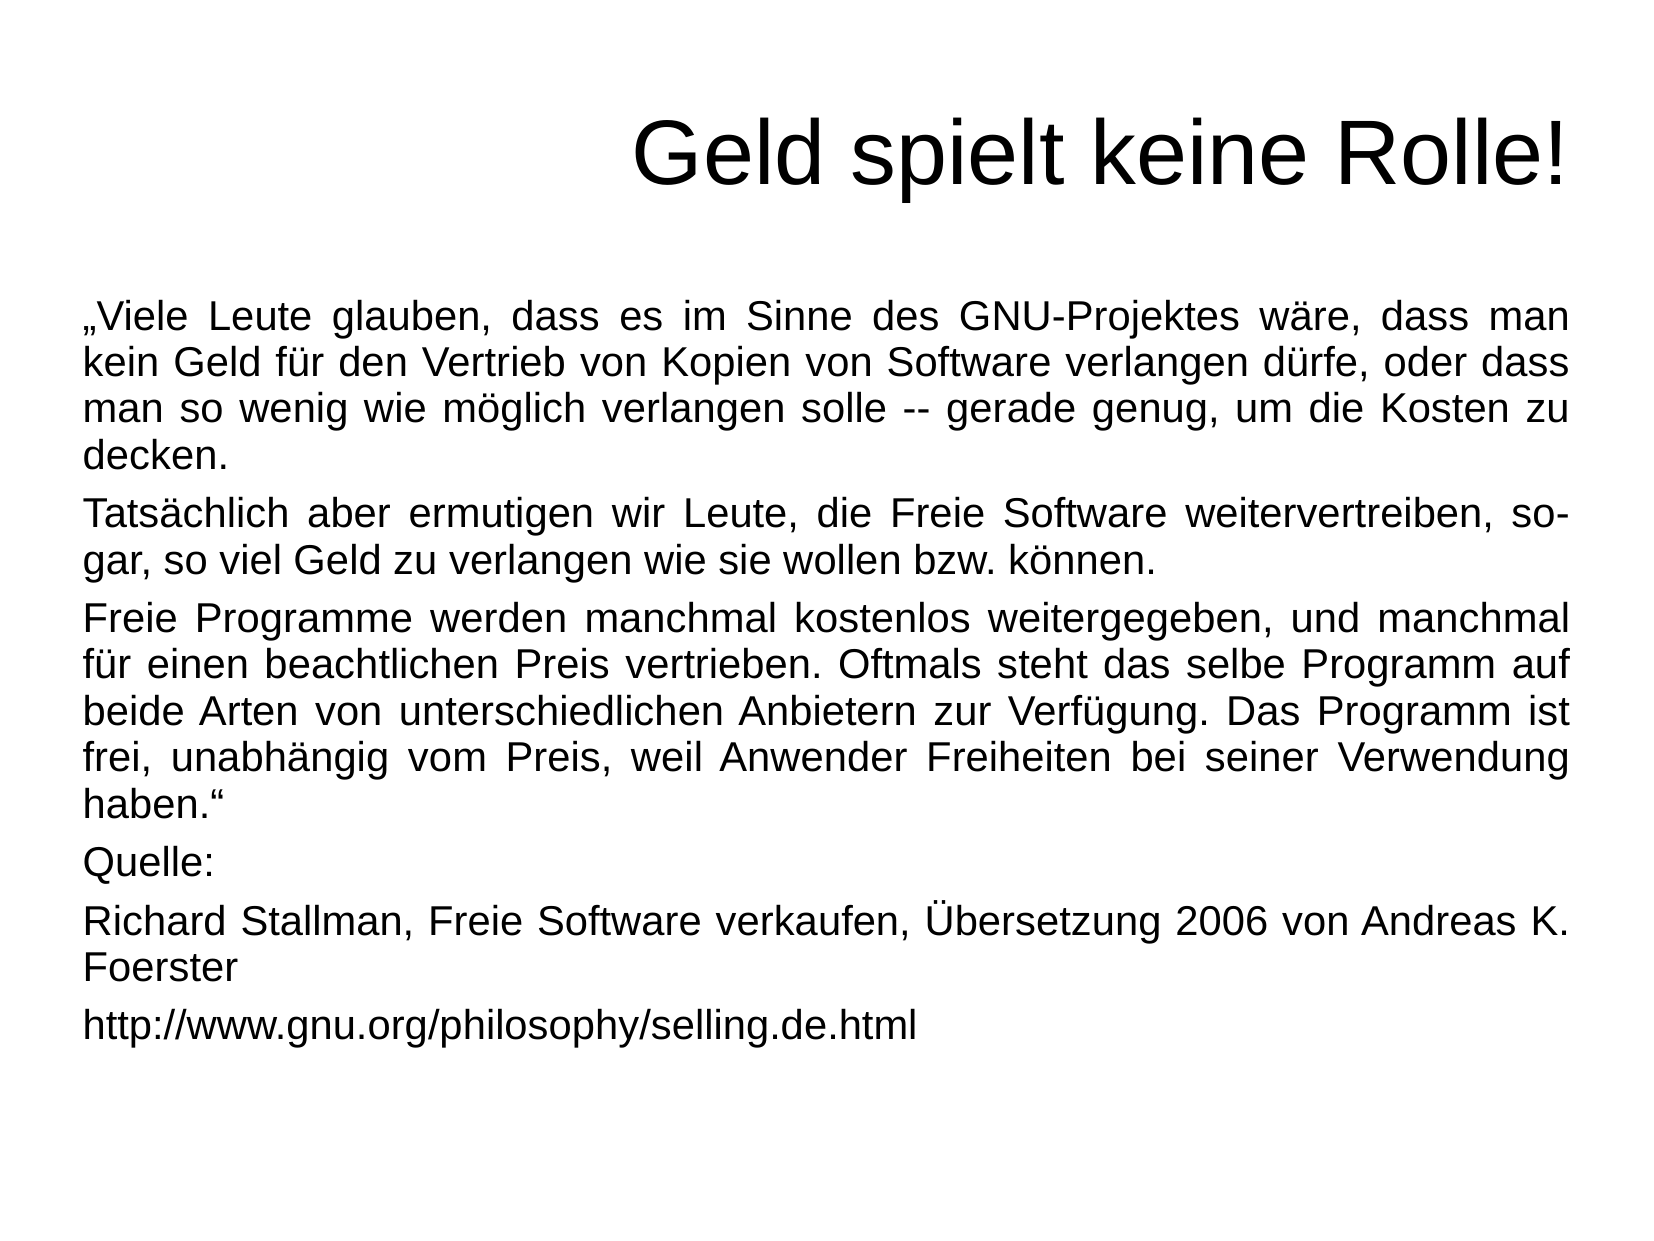

# Geld spielt keine Rolle!
„Viele Leute glauben, dass es im Sinne des GNU-Projektes wäre, dass man kein Geld für den Vertrieb von Kopien von Software verlangen dürfe, oder dass man so wenig wie möglich verlangen solle -- gerade genug, um die Kosten zu decken.
Tatsächlich aber ermutigen wir Leute, die Freie Software weitervertreiben, so-gar, so viel Geld zu verlangen wie sie wollen bzw. können.
Freie Programme werden manchmal kostenlos weitergegeben, und manchmal für einen beachtlichen Preis vertrieben. Oftmals steht das selbe Programm auf beide Arten von unterschiedlichen Anbietern zur Verfügung. Das Programm ist frei, unabhängig vom Preis, weil Anwender Freiheiten bei seiner Verwendung haben.“
Quelle:
Richard Stallman, Freie Software verkaufen, Übersetzung 2006 von Andreas K. Foerster
http://www.gnu.org/philosophy/selling.de.html